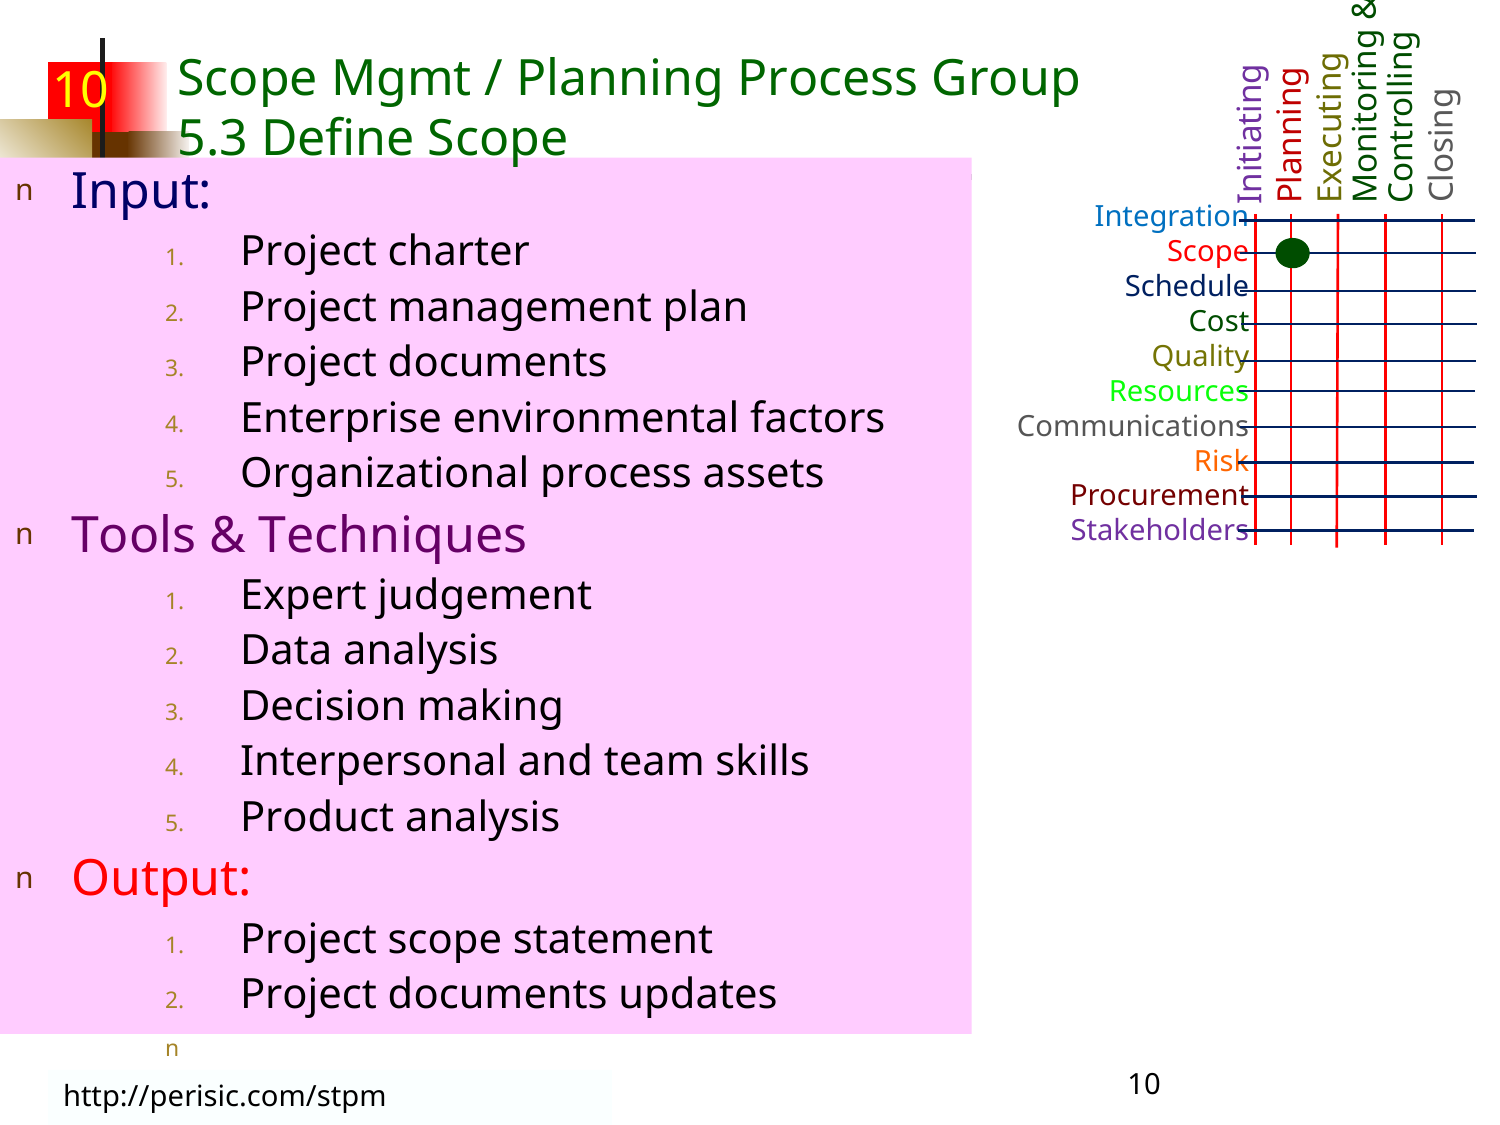

Initiating
Planning
Executing
Monitoring &
Controlling
Closing
Integration
Scope
Schedule
Cost
Quality
Resources
Communications
Risk
Procurement
Stakeholders
Scope Mgmt / Planning Process Group
5.3 Define Scope
# Input:
Project charter
Project management plan
Project documents
Enterprise environmental factors
Organizational process assets
Tools & Techniques
Expert judgement
Data analysis
Decision making
Interpersonal and team skills
Product analysis
Output:
Project scope statement
Project documents updates
9
http://perisic.com/stpm